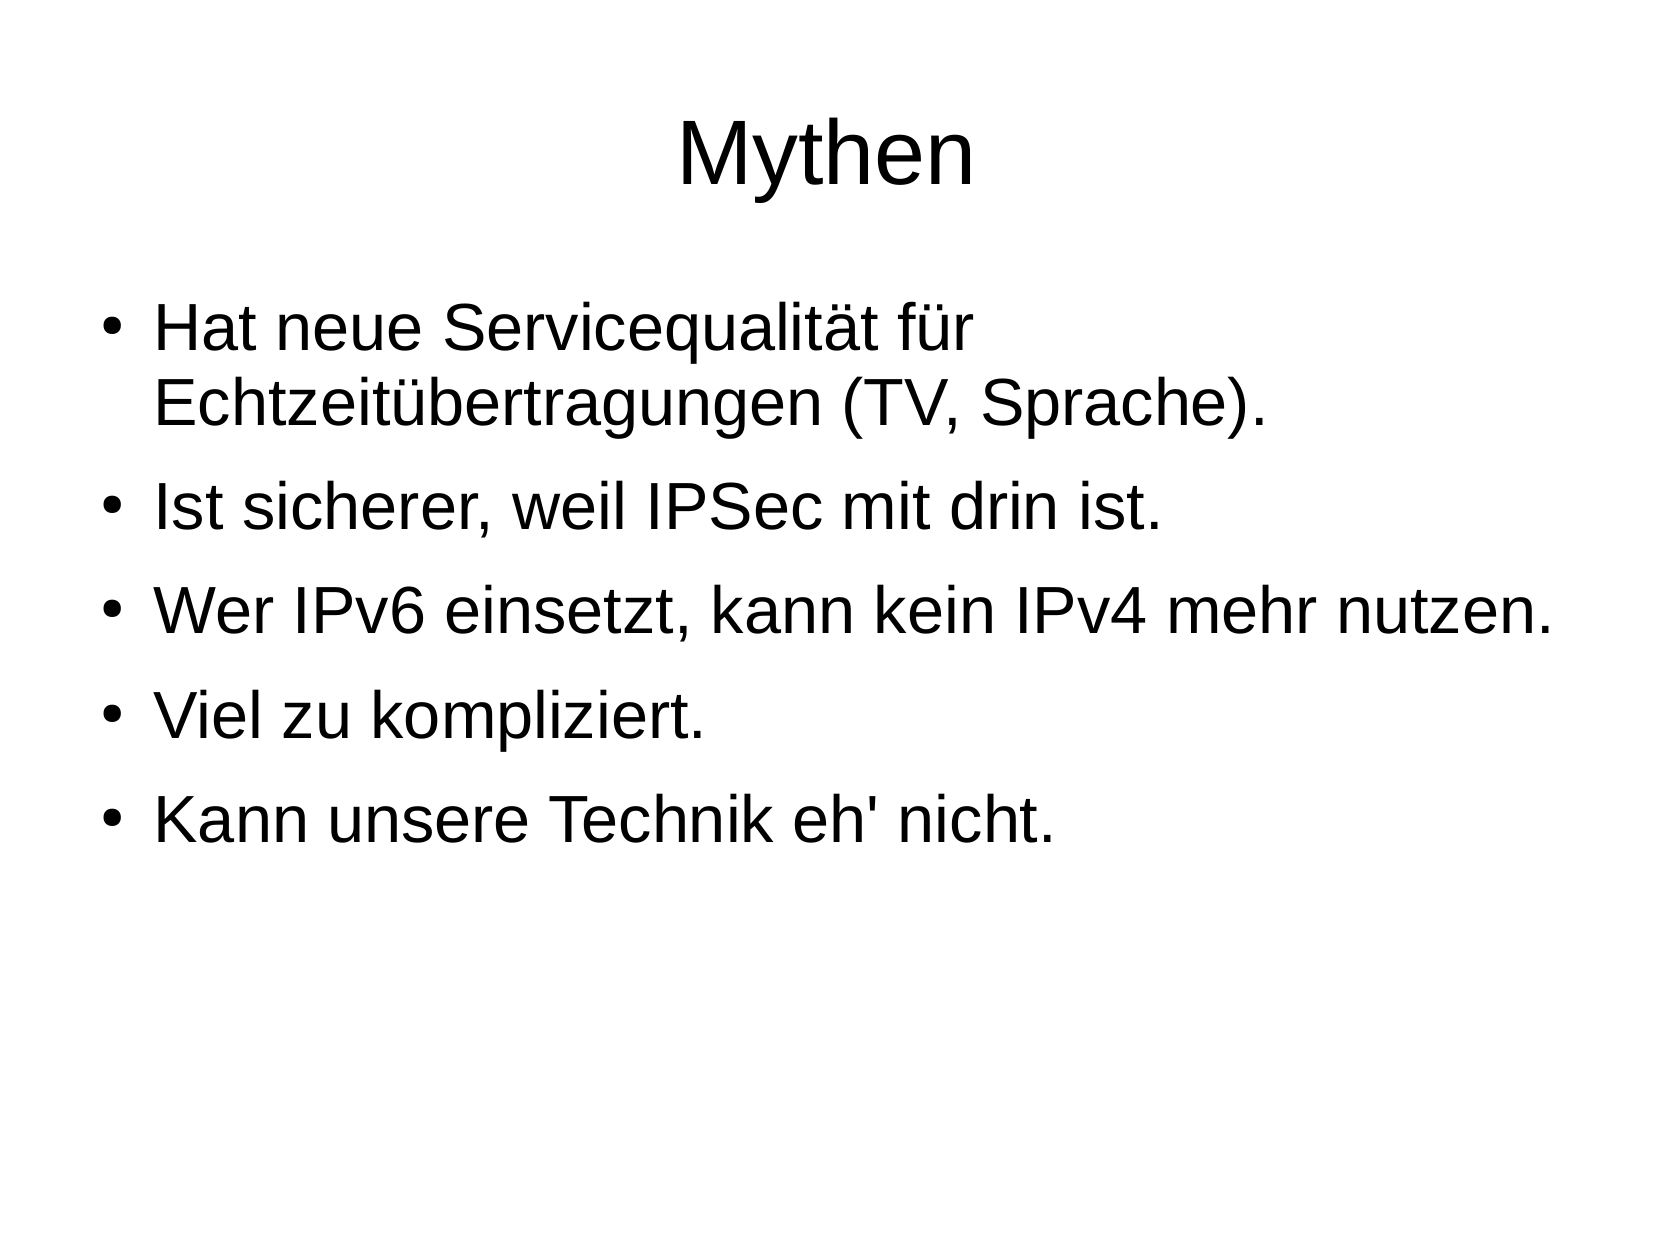

# Mythen
Hat neue Servicequalität für Echtzeitübertragungen (TV, Sprache).
Ist sicherer, weil IPSec mit drin ist.
Wer IPv6 einsetzt, kann kein IPv4 mehr nutzen.
Viel zu kompliziert.
Kann unsere Technik eh' nicht.